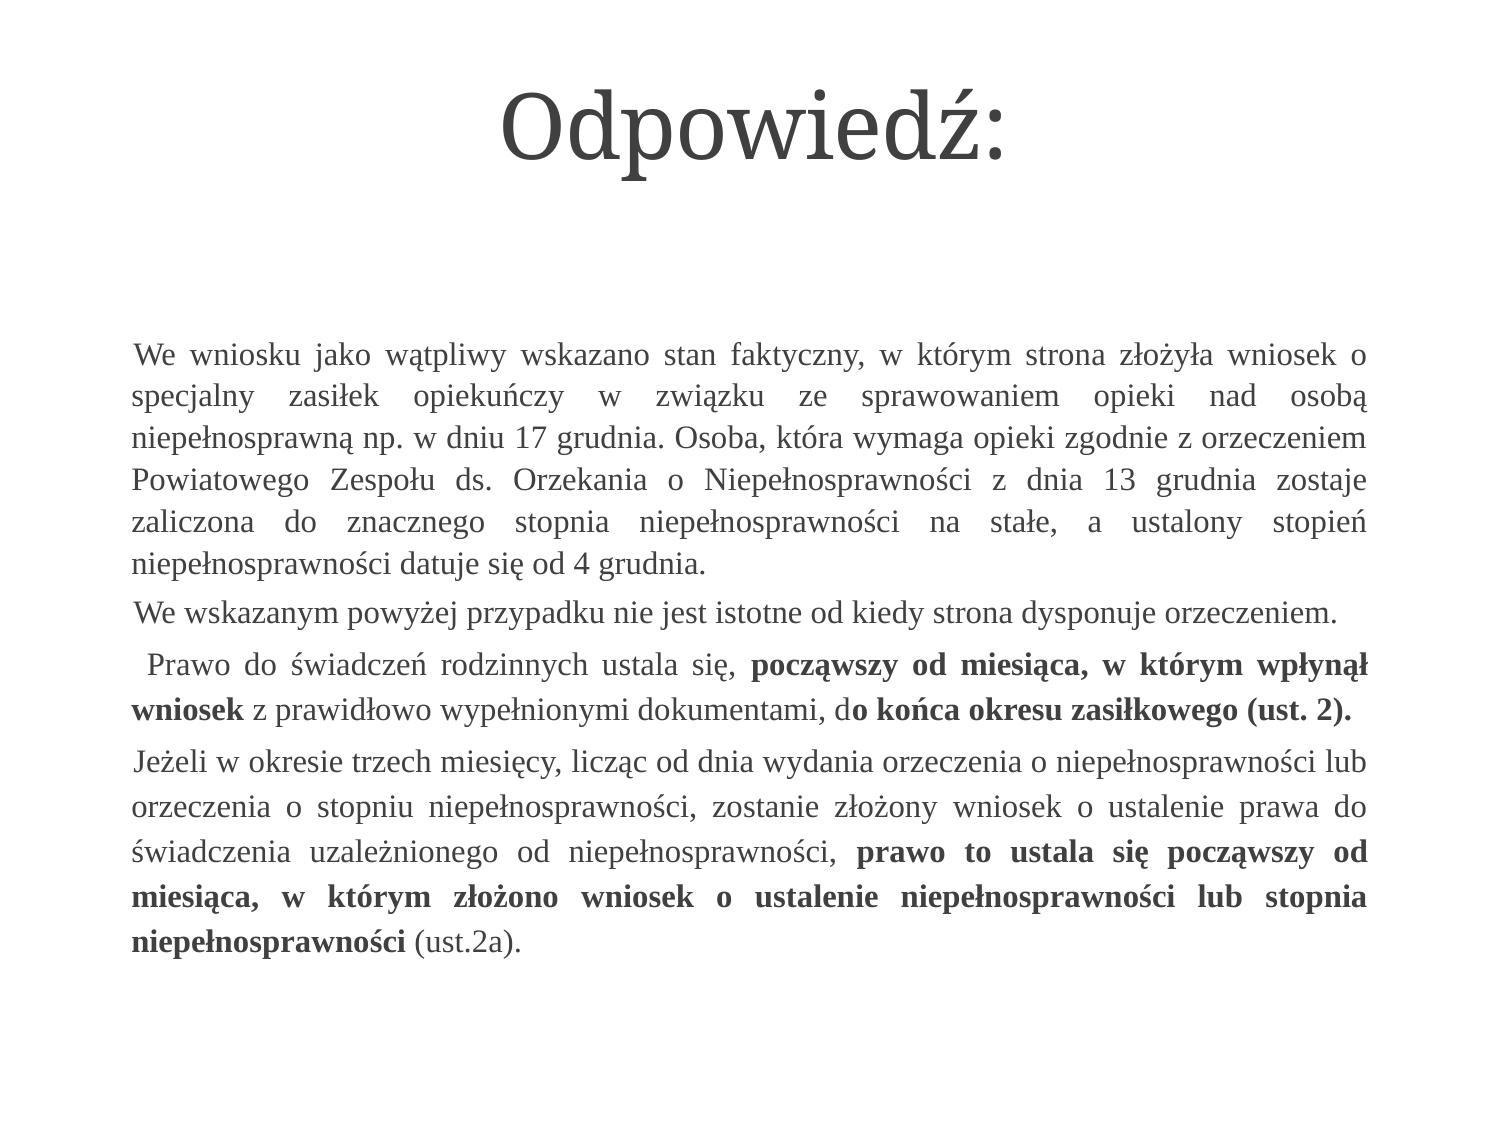

# Odpowiedź:
We wniosku jako wątpliwy wskazano stan faktyczny, w którym strona złożyła wniosek o specjalny zasiłek opiekuńczy w związku ze sprawowaniem opieki nad osobą niepełnosprawną np. w dniu 17 grudnia. Osoba, która wymaga opieki zgodnie z orzeczeniem Powiatowego Zespołu ds. Orzekania o Niepełnosprawności z dnia 13 grudnia zostaje zaliczona do znacznego stopnia niepełnosprawności na stałe, a ustalony stopień niepełnosprawności datuje się od 4 grudnia.
We wskazanym powyżej przypadku nie jest istotne od kiedy strona dysponuje orzeczeniem.
 Prawo do świadczeń rodzinnych ustala się, począwszy od miesiąca, w którym wpłynął wniosek z prawidłowo wypełnionymi dokumentami, do końca okresu zasiłkowego (ust. 2).
Jeżeli w okresie trzech miesięcy, licząc od dnia wydania orzeczenia o niepełnosprawności lub orzeczenia o stopniu niepełnosprawności, zostanie złożony wniosek o ustalenie prawa do świadczenia uzależnionego od niepełnosprawności, prawo to ustala się począwszy od miesiąca, w którym złożono wniosek o ustalenie niepełnosprawności lub stopnia niepełnosprawności (ust.2a).